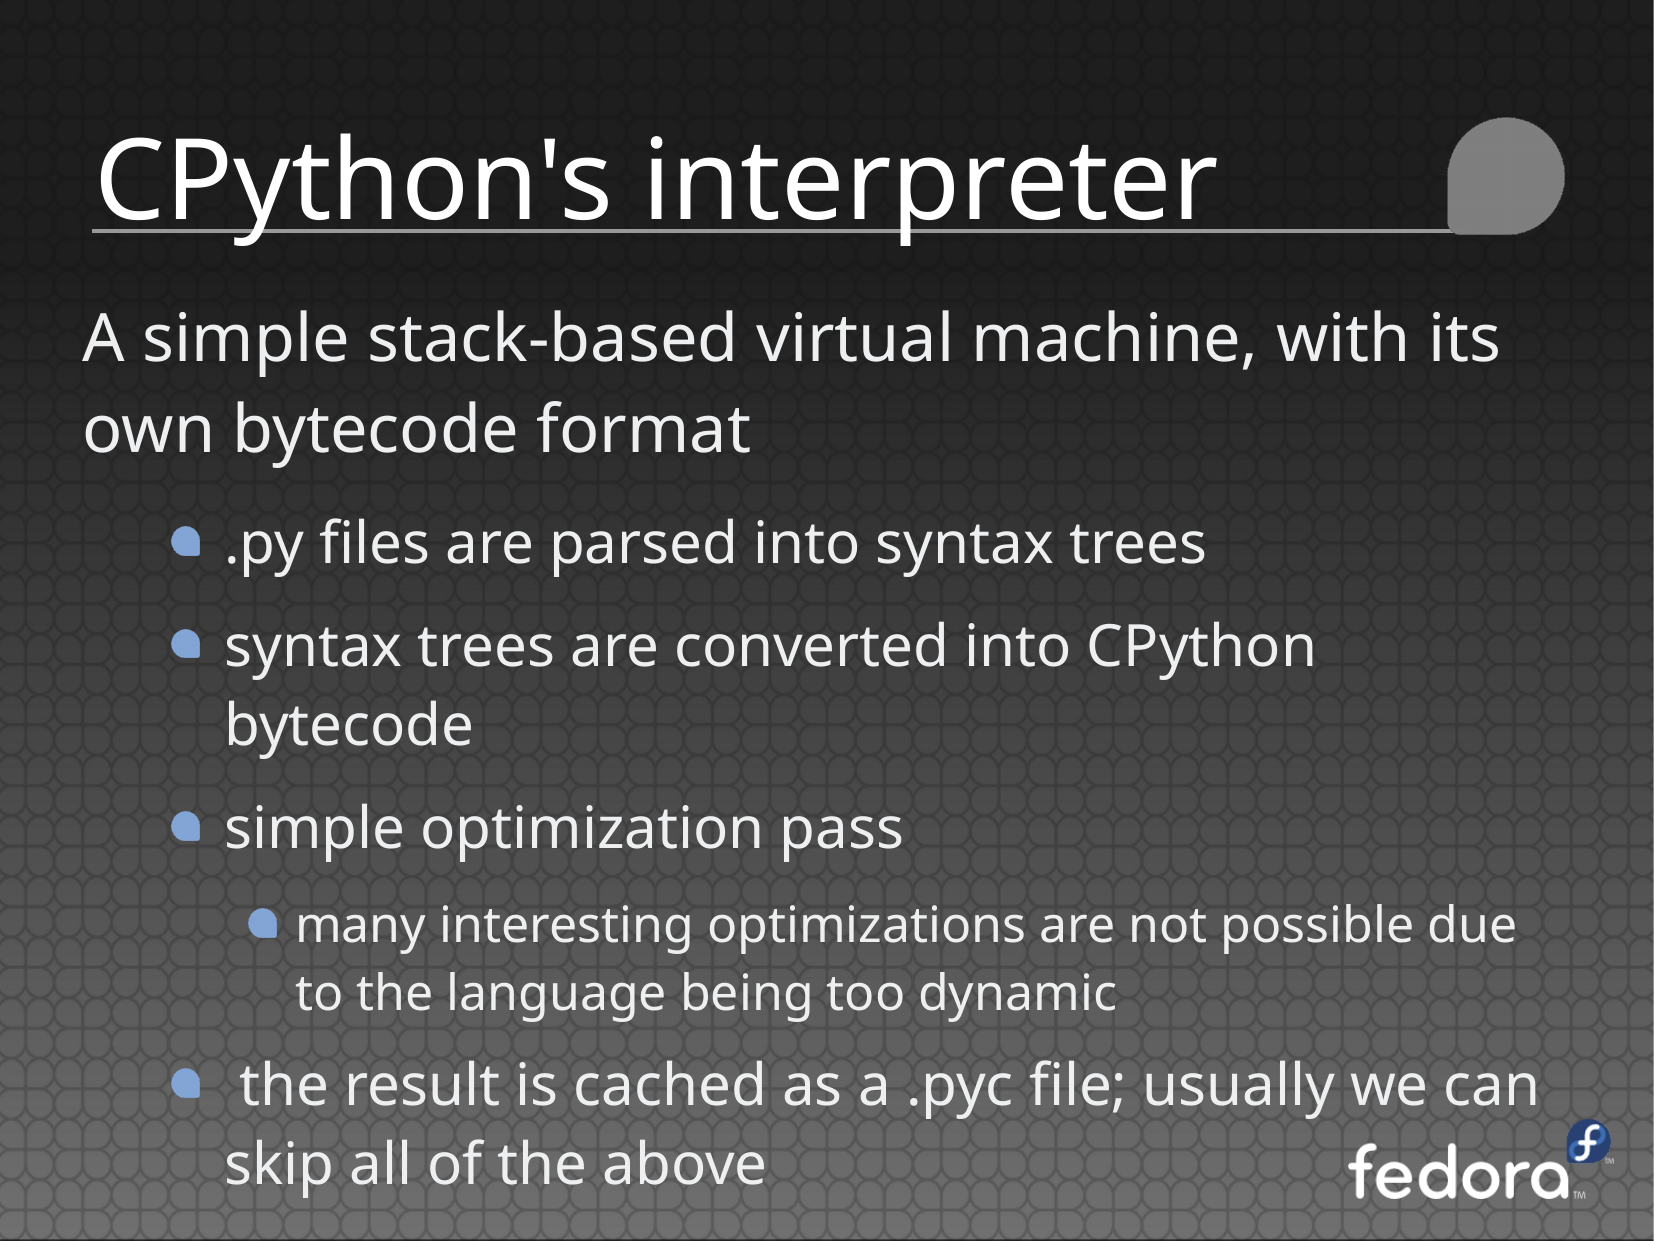

CPython's interpreter
# A simple stack-based virtual machine, with its own bytecode format
.py files are parsed into syntax trees
syntax trees are converted into CPython bytecode
simple optimization pass
many interesting optimizations are not possible due to the language being too dynamic
 the result is cached as a .pyc file; usually we can skip all of the above